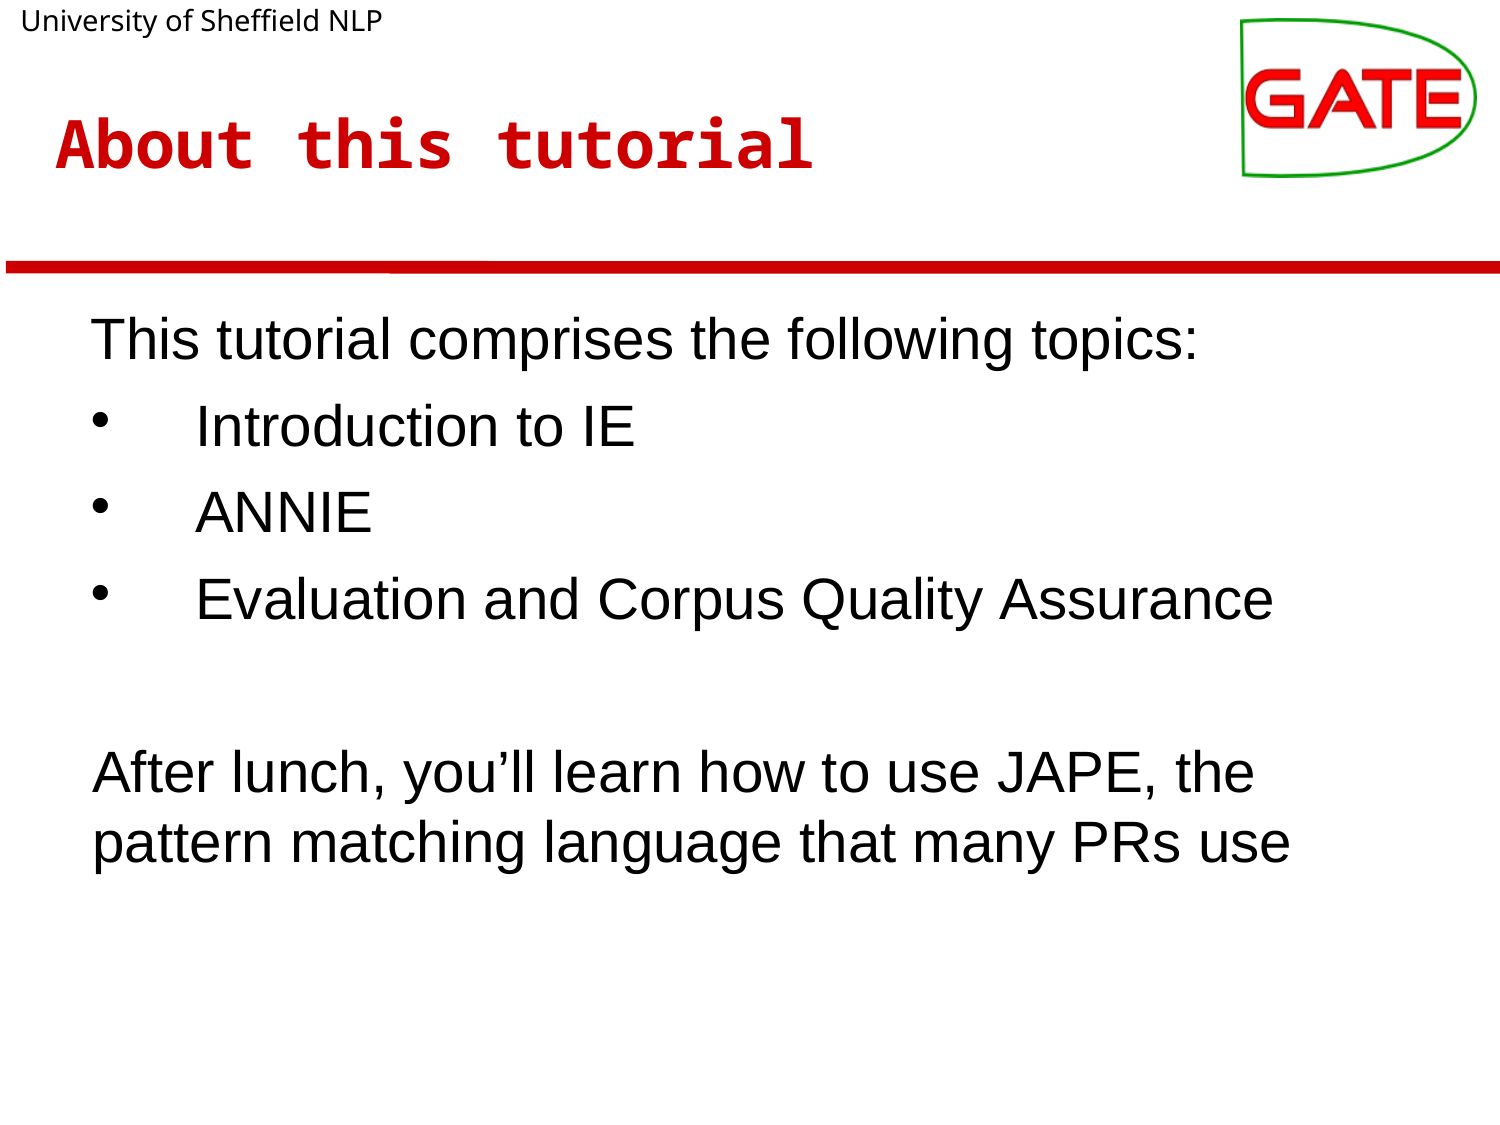

About this tutorial
This tutorial comprises the following topics:
Introduction to IE
ANNIE
Evaluation and Corpus Quality Assurance
After lunch, you’ll learn how to use JAPE, the pattern matching language that many PRs use